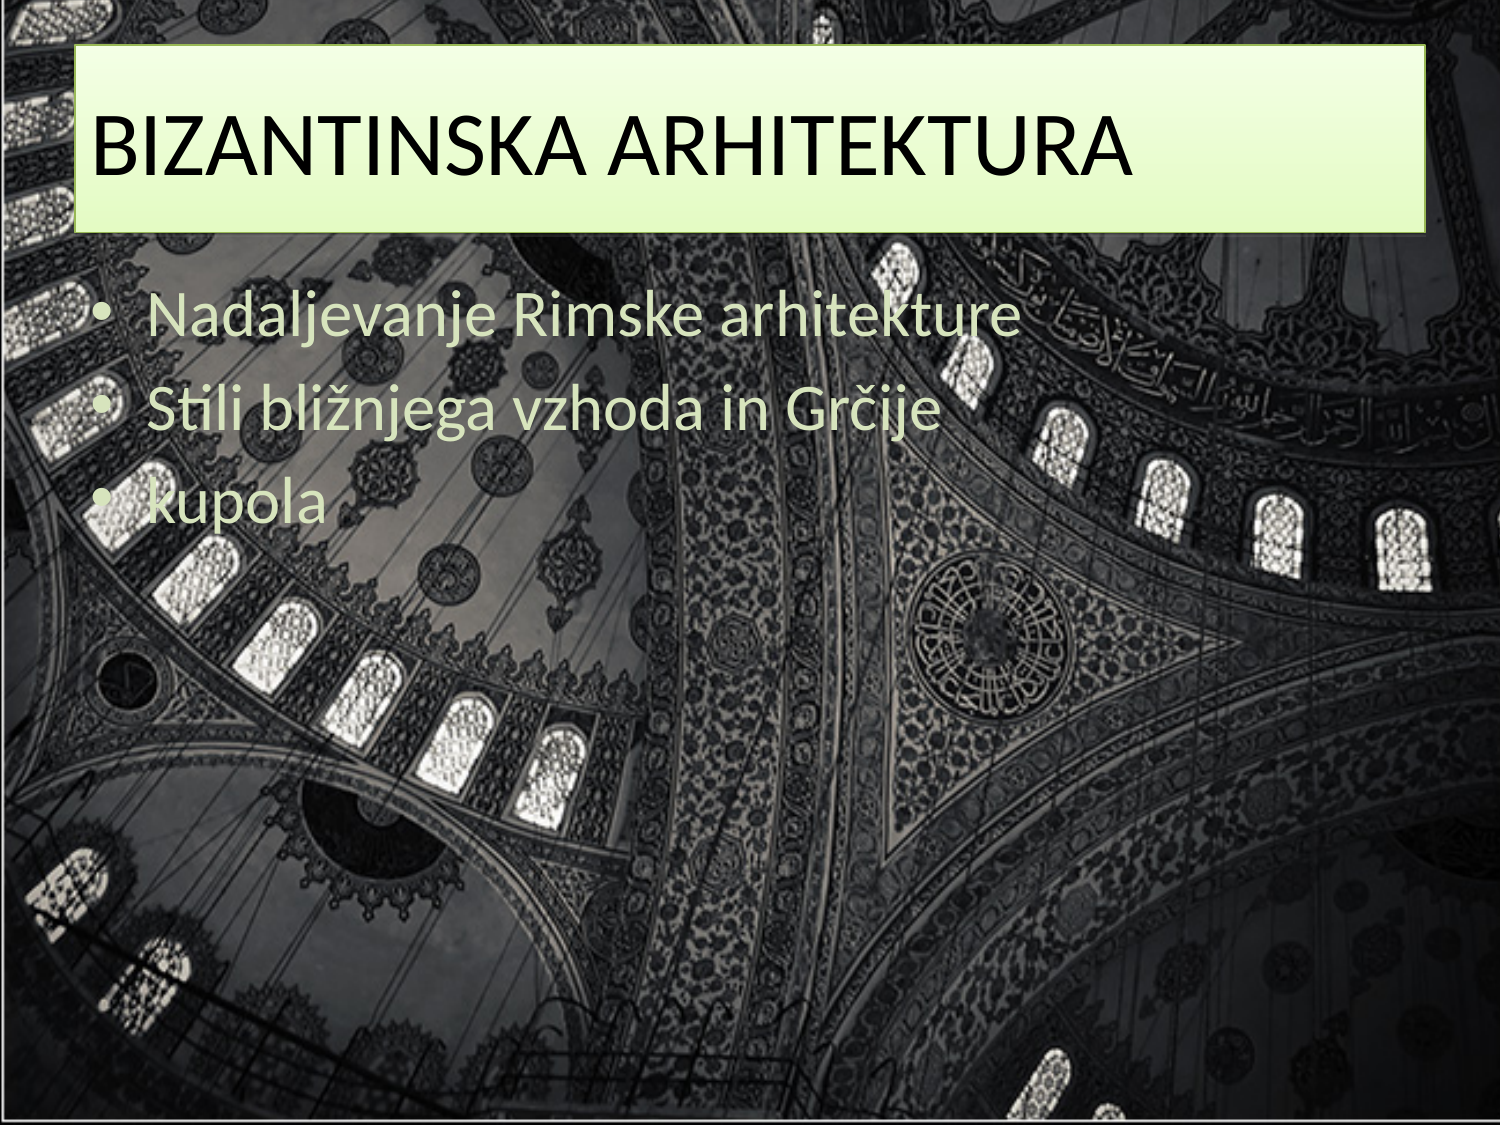

# BIZANTINSKA ARHITEKTURA
Nadaljevanje Rimske arhitekture
Stili bližnjega vzhoda in Grčije
kupola